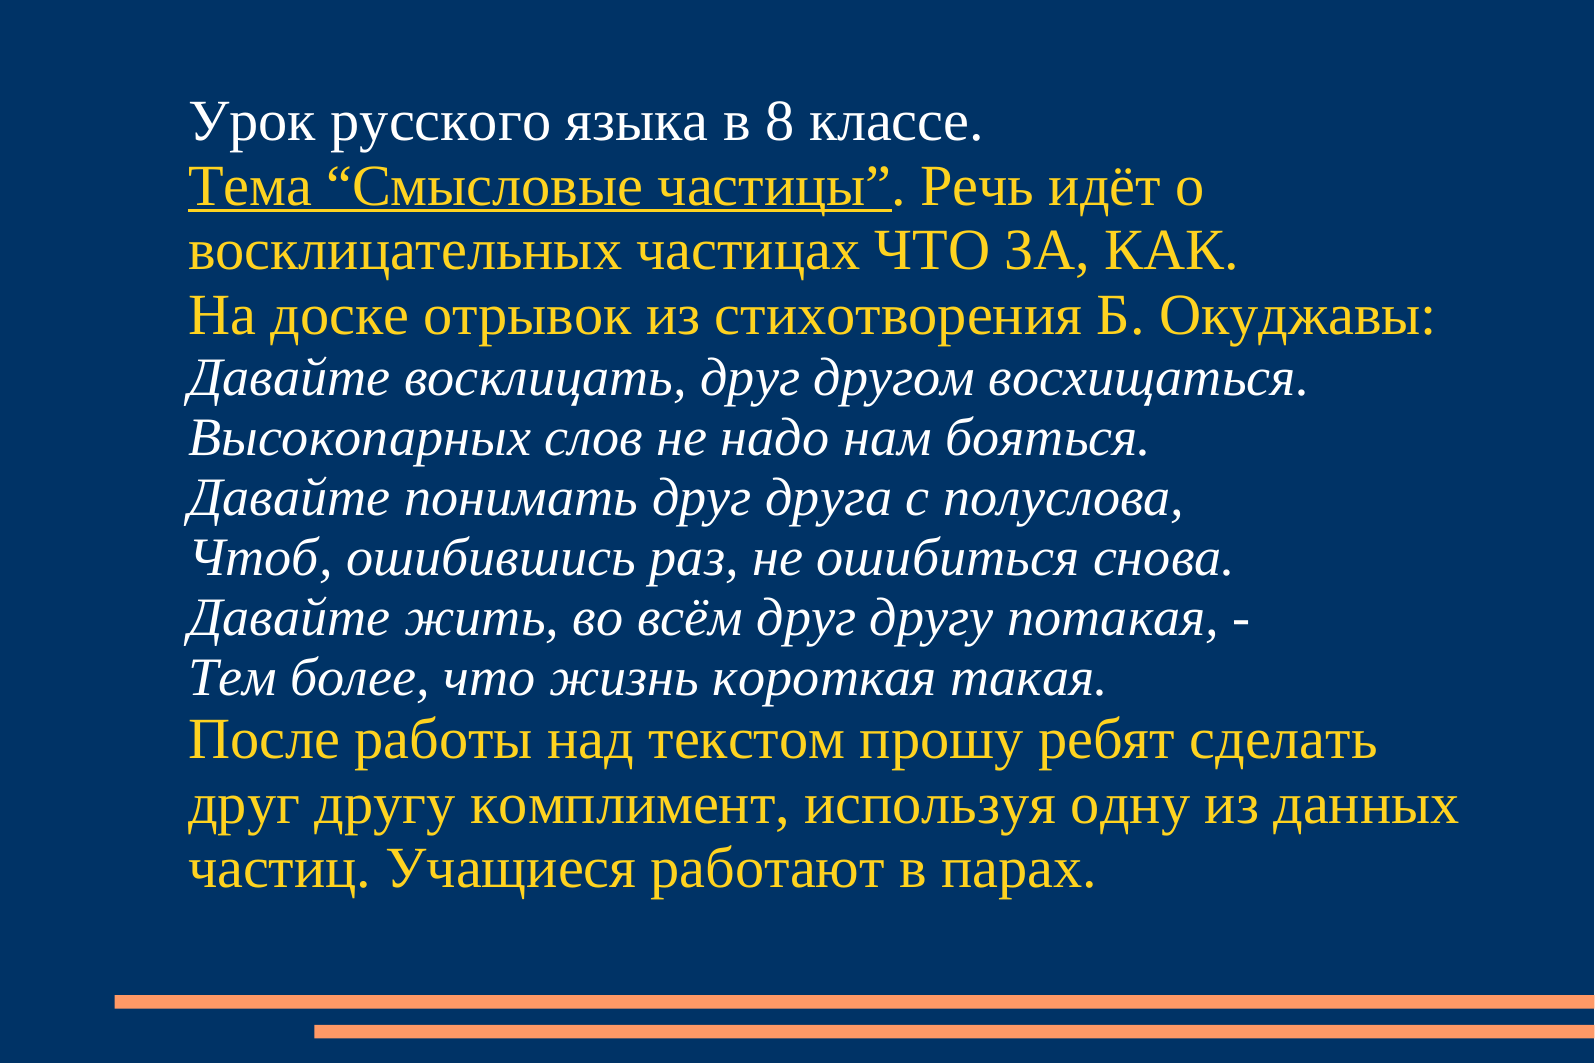

# Урок русского языка в 8 классе.
Тема “Смысловые частицы”. Речь идёт о восклицательных частицах ЧТО ЗА, КАК.
На доске отрывок из стихотворения Б. Окуджавы:
Давайте восклицать, друг другом восхищаться.
Высокопарных слов не надо нам бояться.
Давайте понимать друг друга с полуслова,
Чтоб, ошибившись раз, не ошибиться снова.
Давайте жить, во всём друг другу потакая, -
Тем более, что жизнь короткая такая.
После работы над текстом прошу ребят сделать друг другу комплимент, используя одну из данных частиц. Учащиеся работают в парах.